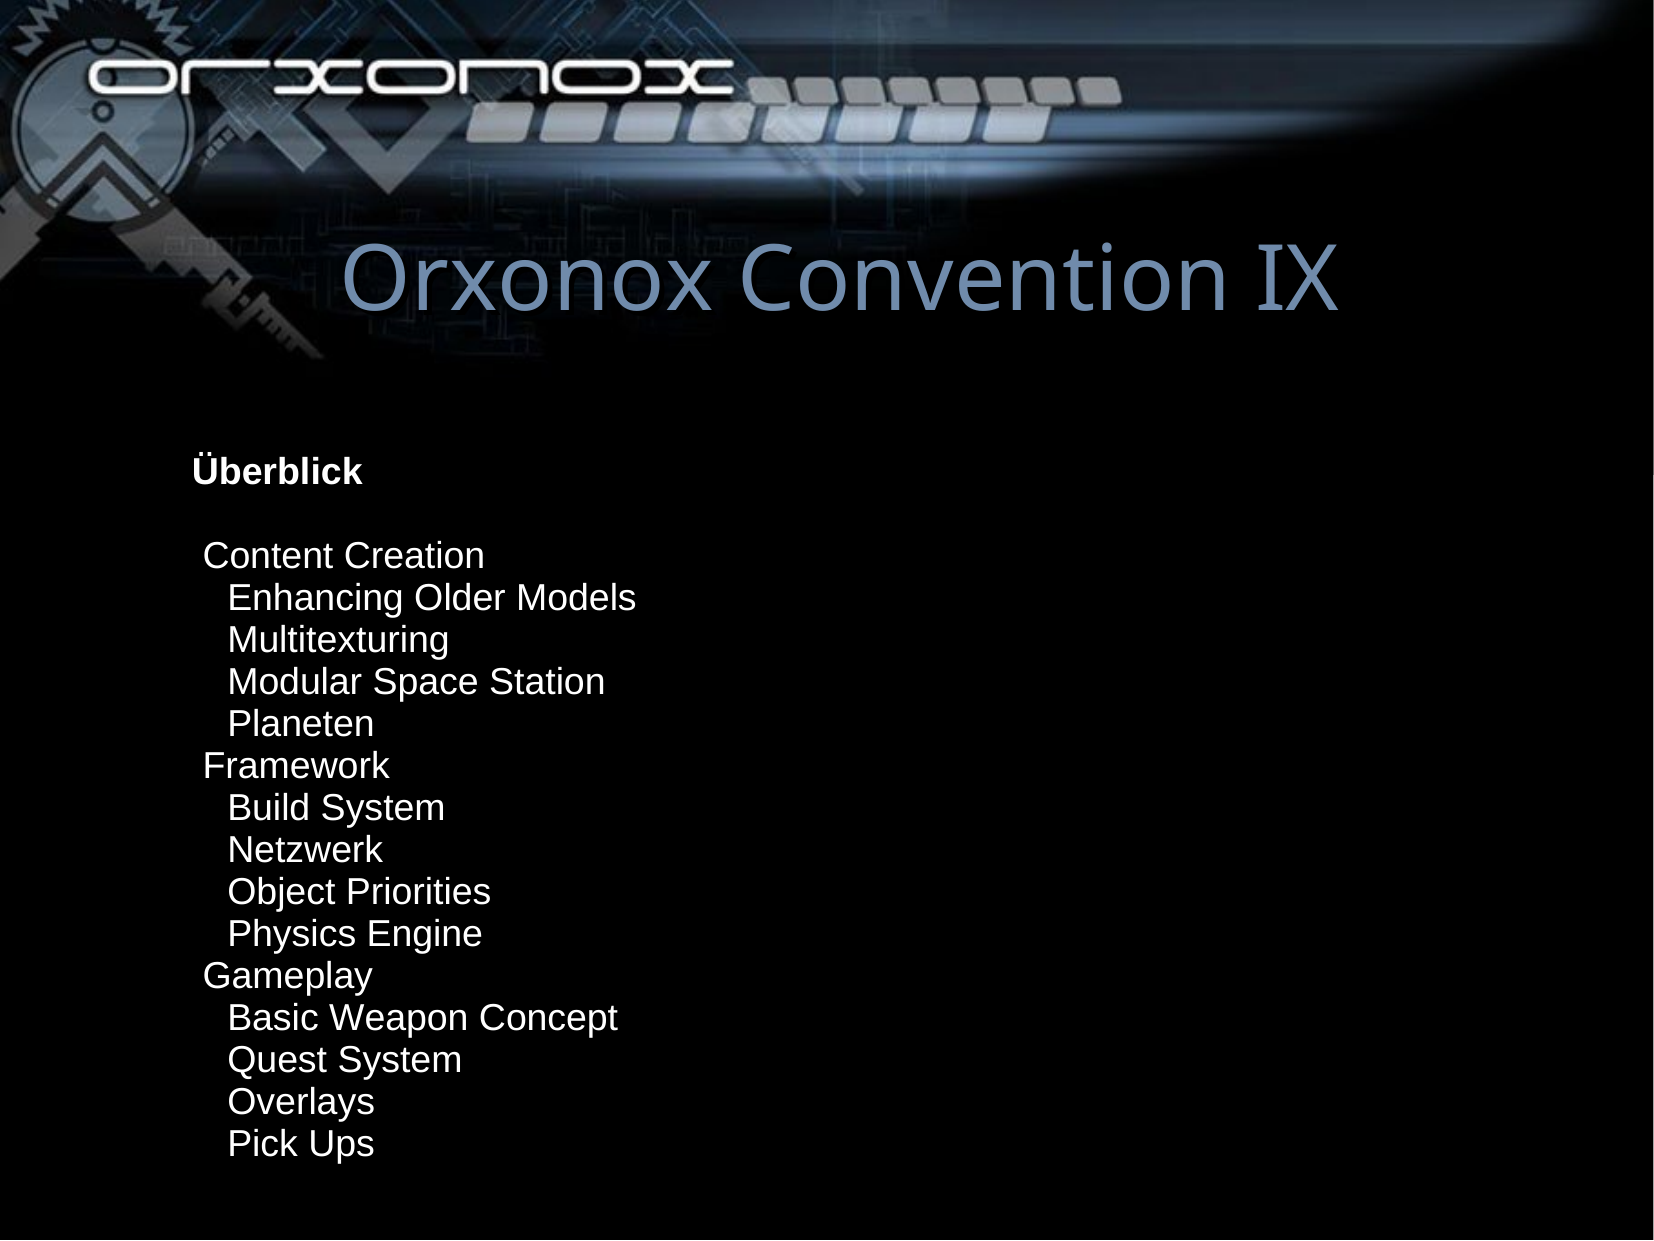

Orxonox Convention IX
Überblick
 Content Creation
Enhancing Older Models
Multitexturing
Modular Space Station
Planeten
 Framework
Build System
Netzwerk
Object Priorities
Physics Engine
 Gameplay
Basic Weapon Concept
Quest System
Overlays
Pick Ups